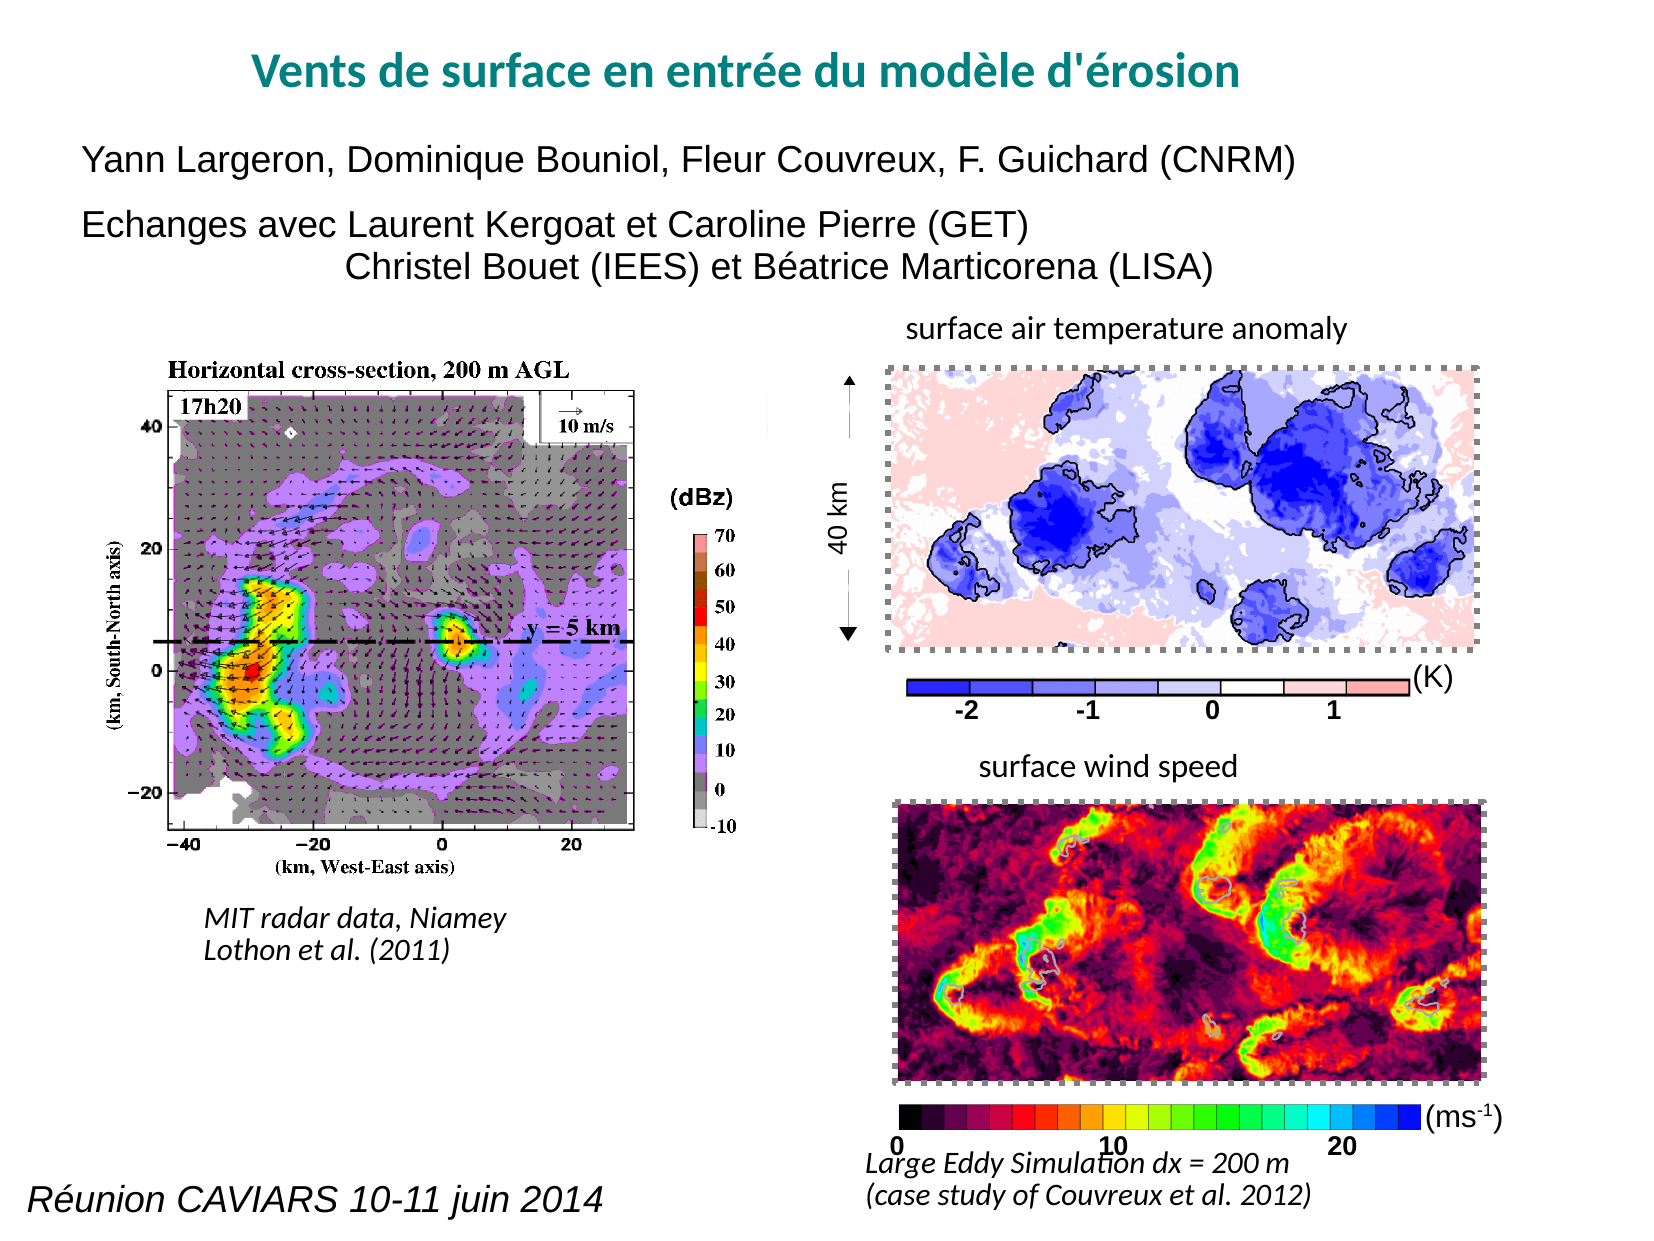

Vents de surface en entrée du modèle d'érosion
Yann Largeron, Dominique Bouniol, Fleur Couvreux, F. Guichard (CNRM)
Echanges avec Laurent Kergoat et Caroline Pierre (GET)
			 Christel Bouet (IEES) et Béatrice Marticorena (LISA)
surface air temperature anomaly
40 km
(K)
0
1
-1
-2
surface wind speed
MIT radar data, Niamey
Lothon et al. (2011)
(ms-1)
0
10
20
Large Eddy Simulation dx = 200 m
(case study of Couvreux et al. 2012)
Réunion CAVIARS 10-11 juin 2014